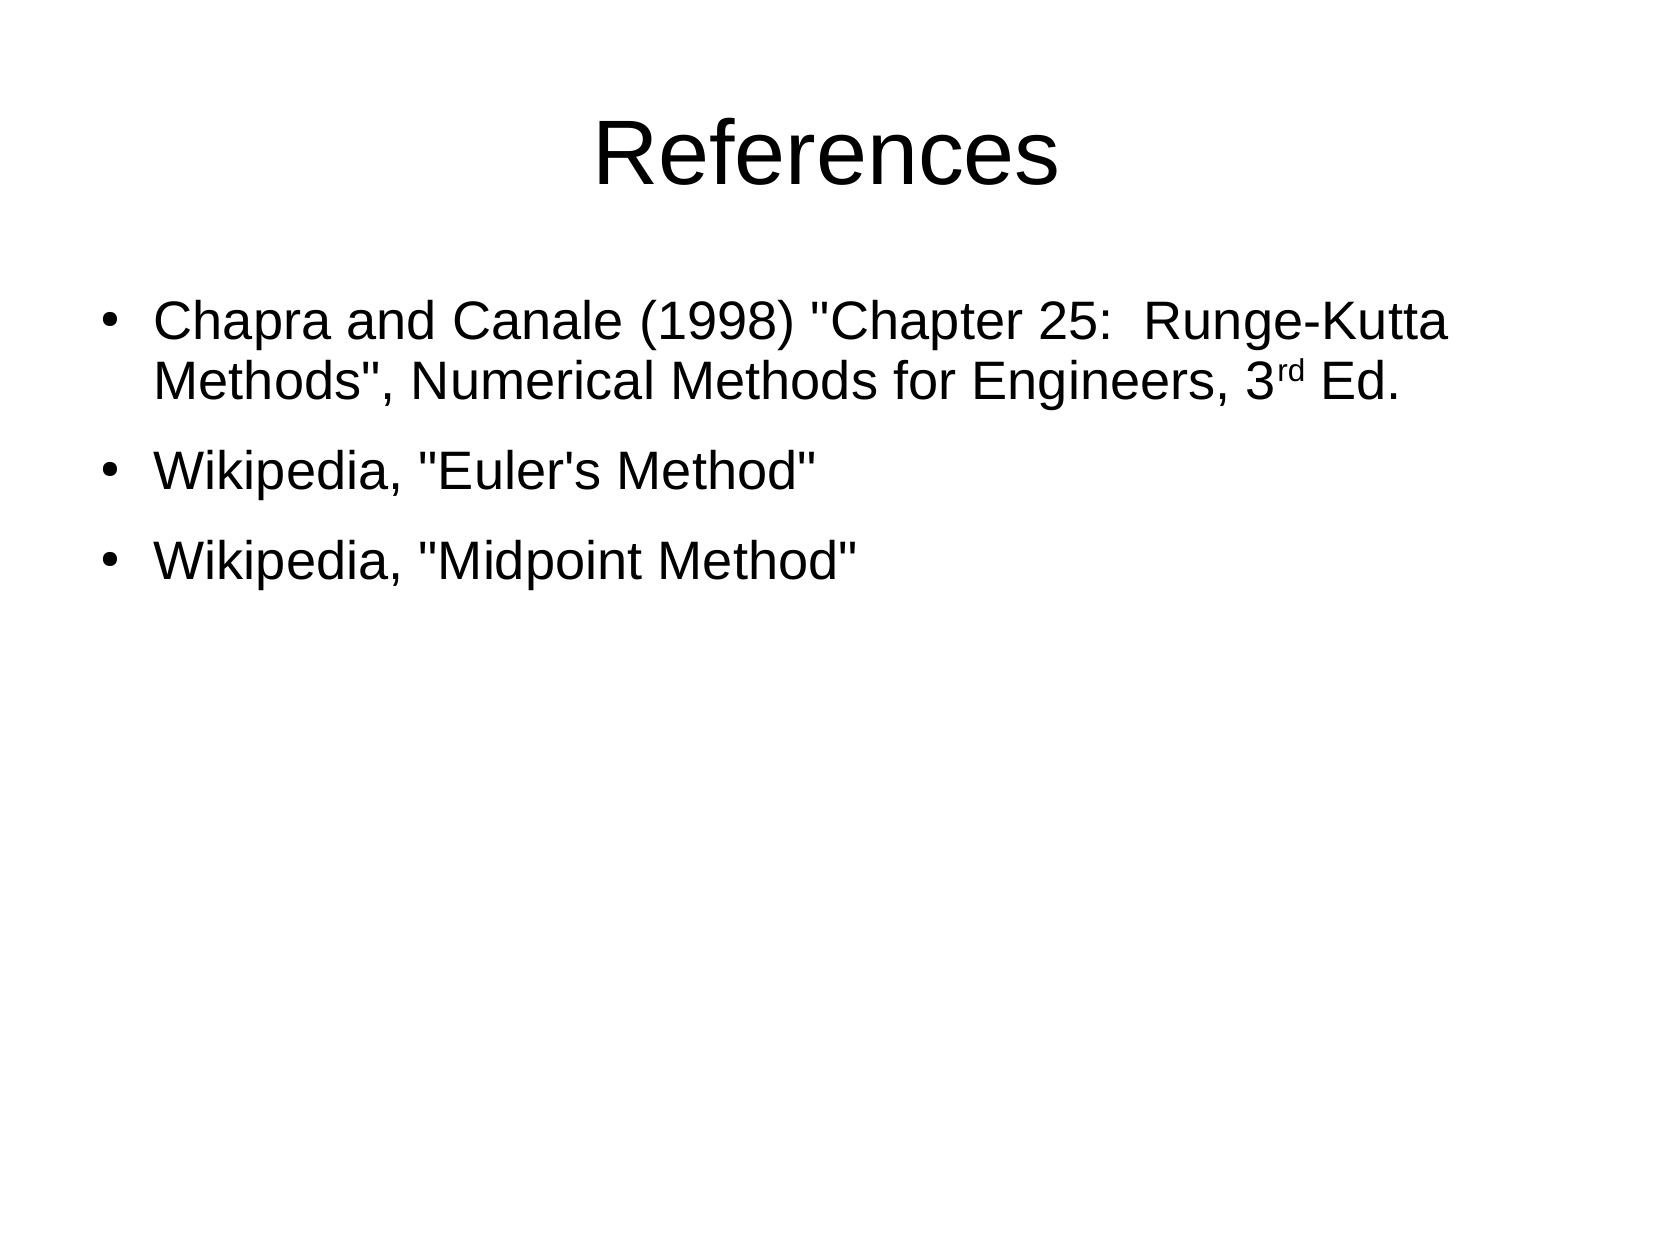

# References
Chapra and Canale (1998) "Chapter 25: Runge-Kutta Methods", Numerical Methods for Engineers, 3rd Ed.
Wikipedia, "Euler's Method"
Wikipedia, "Midpoint Method"